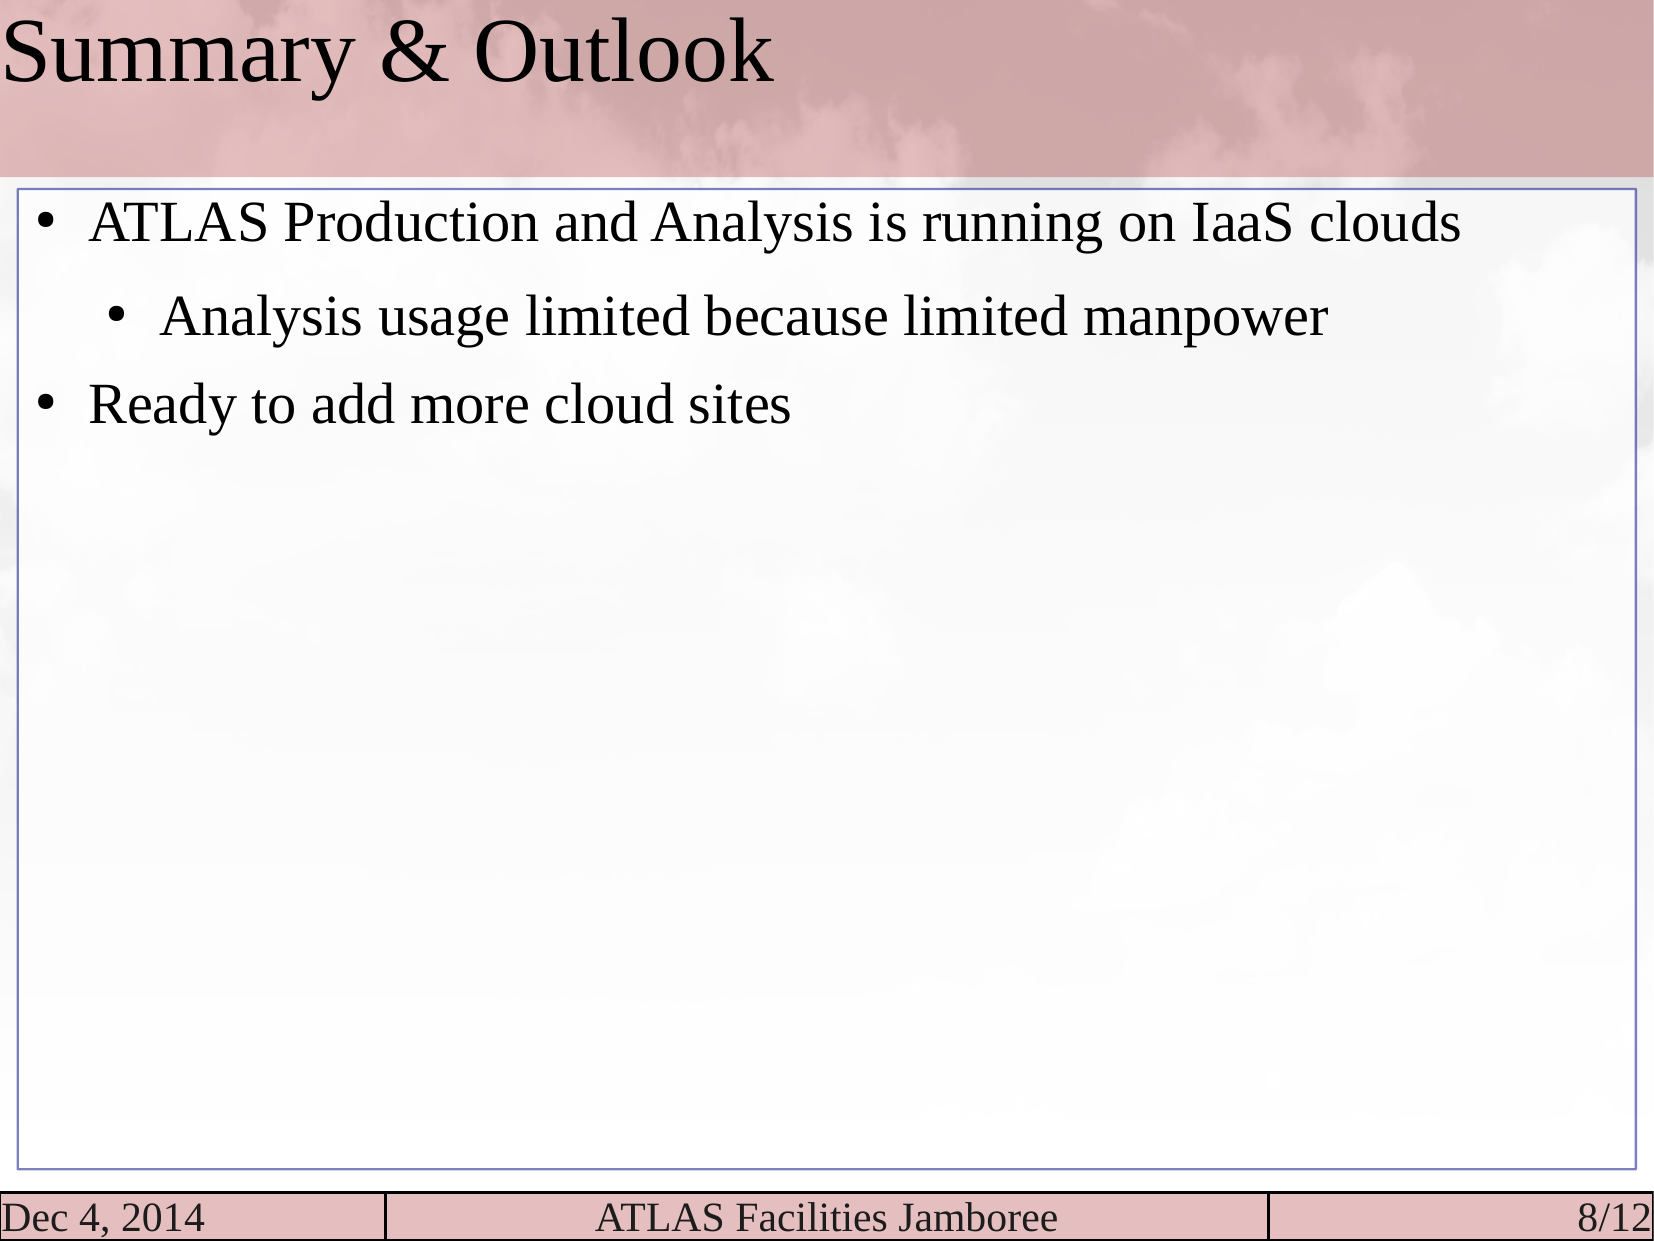

# Summary & Outlook
ATLAS Production and Analysis is running on IaaS clouds
Analysis usage limited because limited manpower
Ready to add more cloud sites
Dec 4, 2014
ATLAS Facilities Jamboree
8